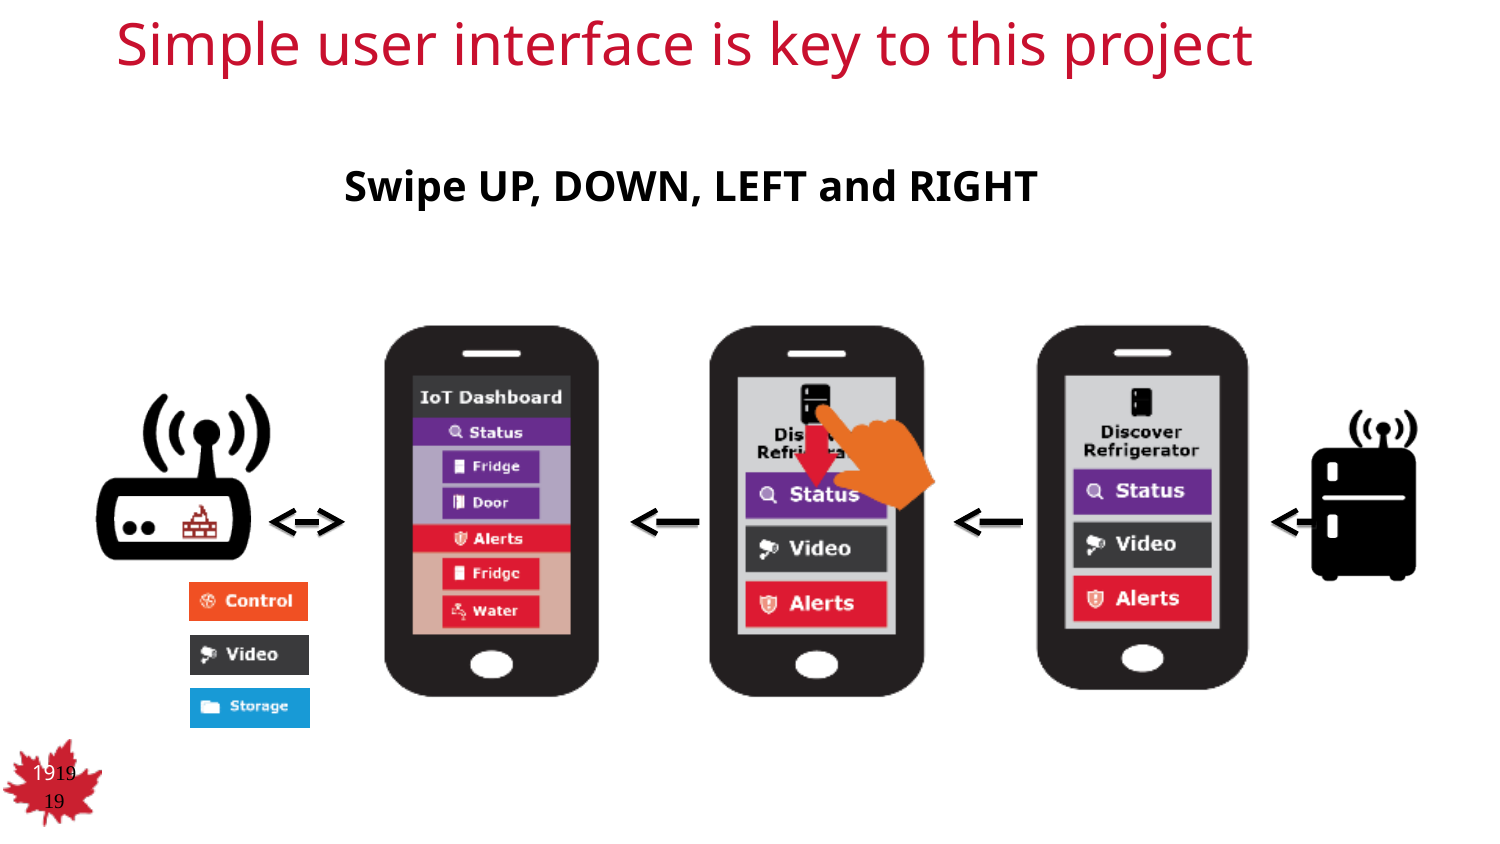

# Simple user interface is key to this project
Swipe UP, DOWN, LEFT and RIGHT